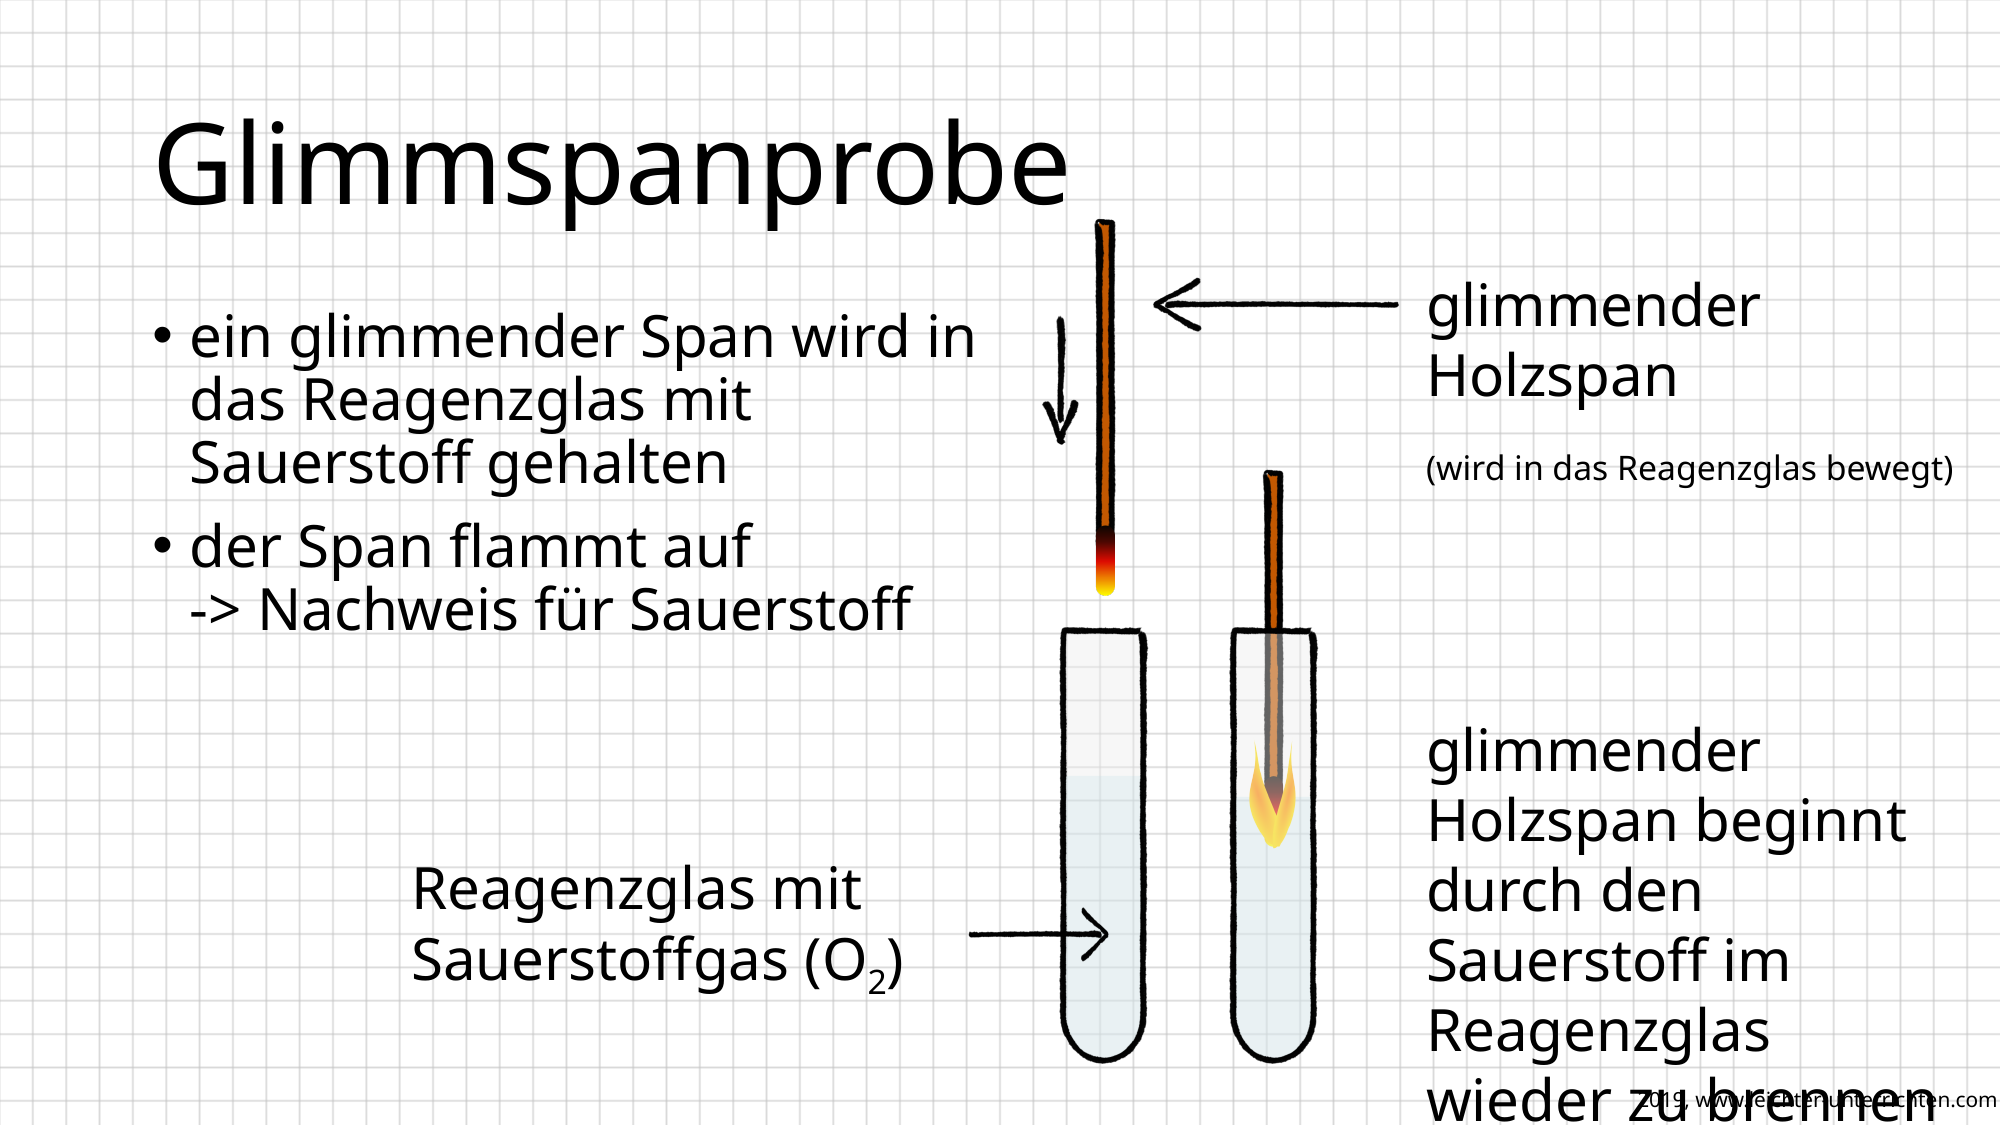

# Glimmspanprobe
glimmender Holzspan
(wird in das Reagenzglas bewegt)
ein glimmender Span wird in
das Reagenzglas mit
Sauerstoff gehalten
der Span flammt auf
-> Nachweis für Sauerstoff
glimmender Holzspan beginnt durch den Sauerstoff im Reagenzglas wieder zu brennen
Reagenzglas mit
Sauerstoffgas (O2)